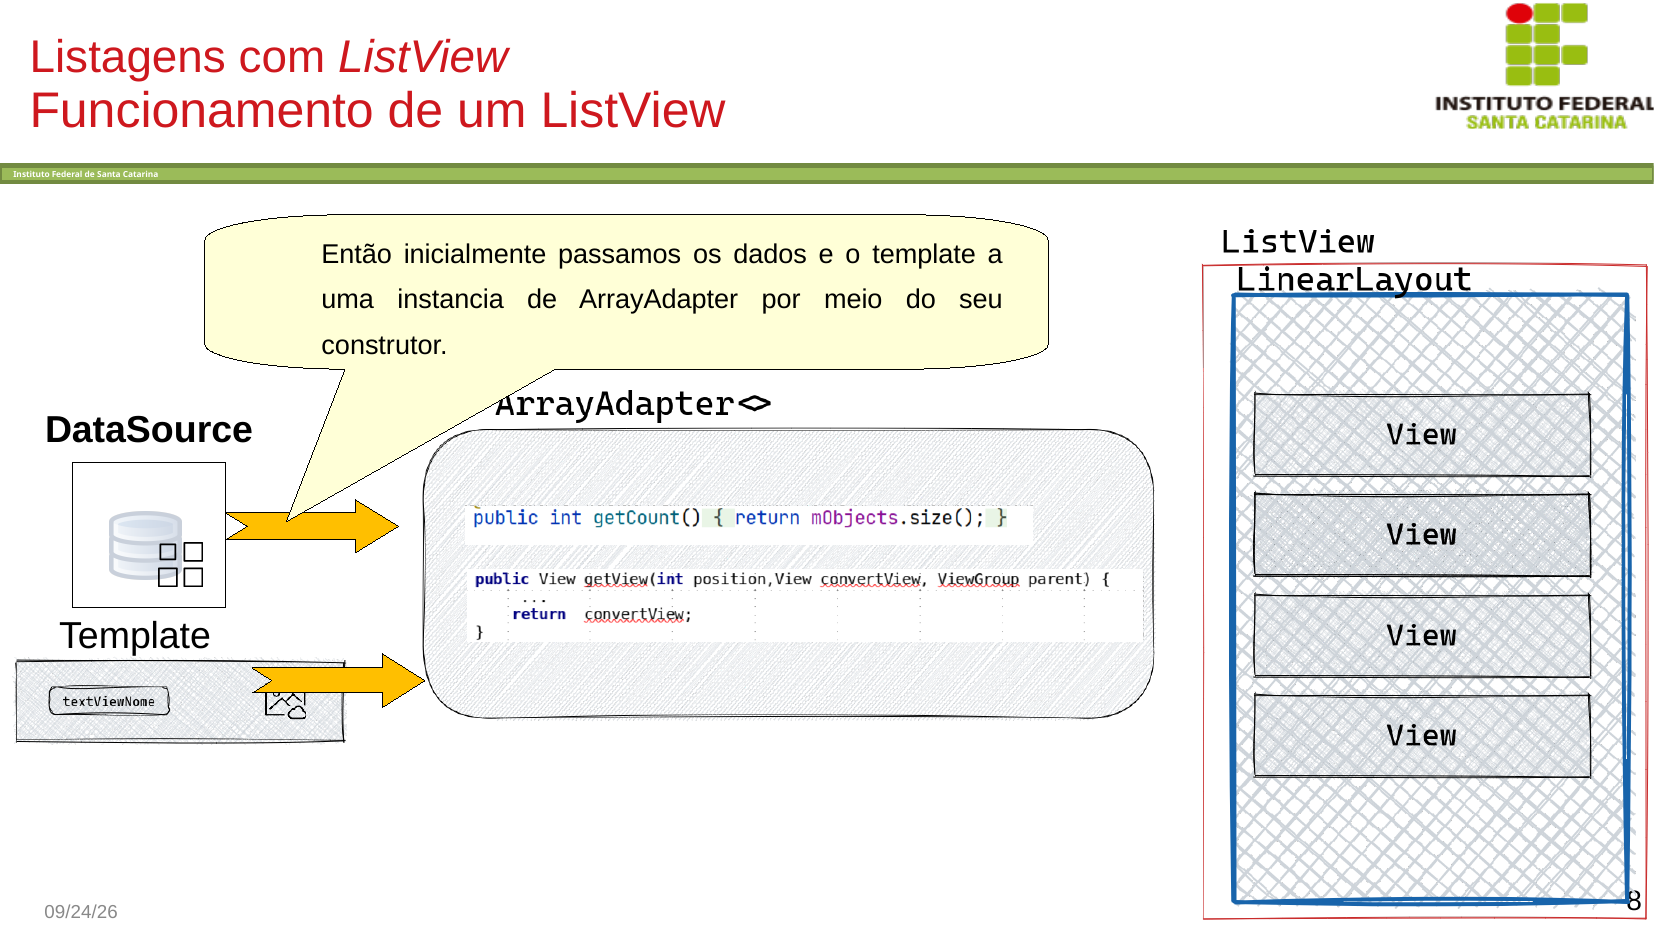

# Listagens com ListView Funcionamento de um ListView
Então inicialmente passamos os dados e o template a uma instancia de ArrayAdapter por meio do seu construtor.
DataSource
Template